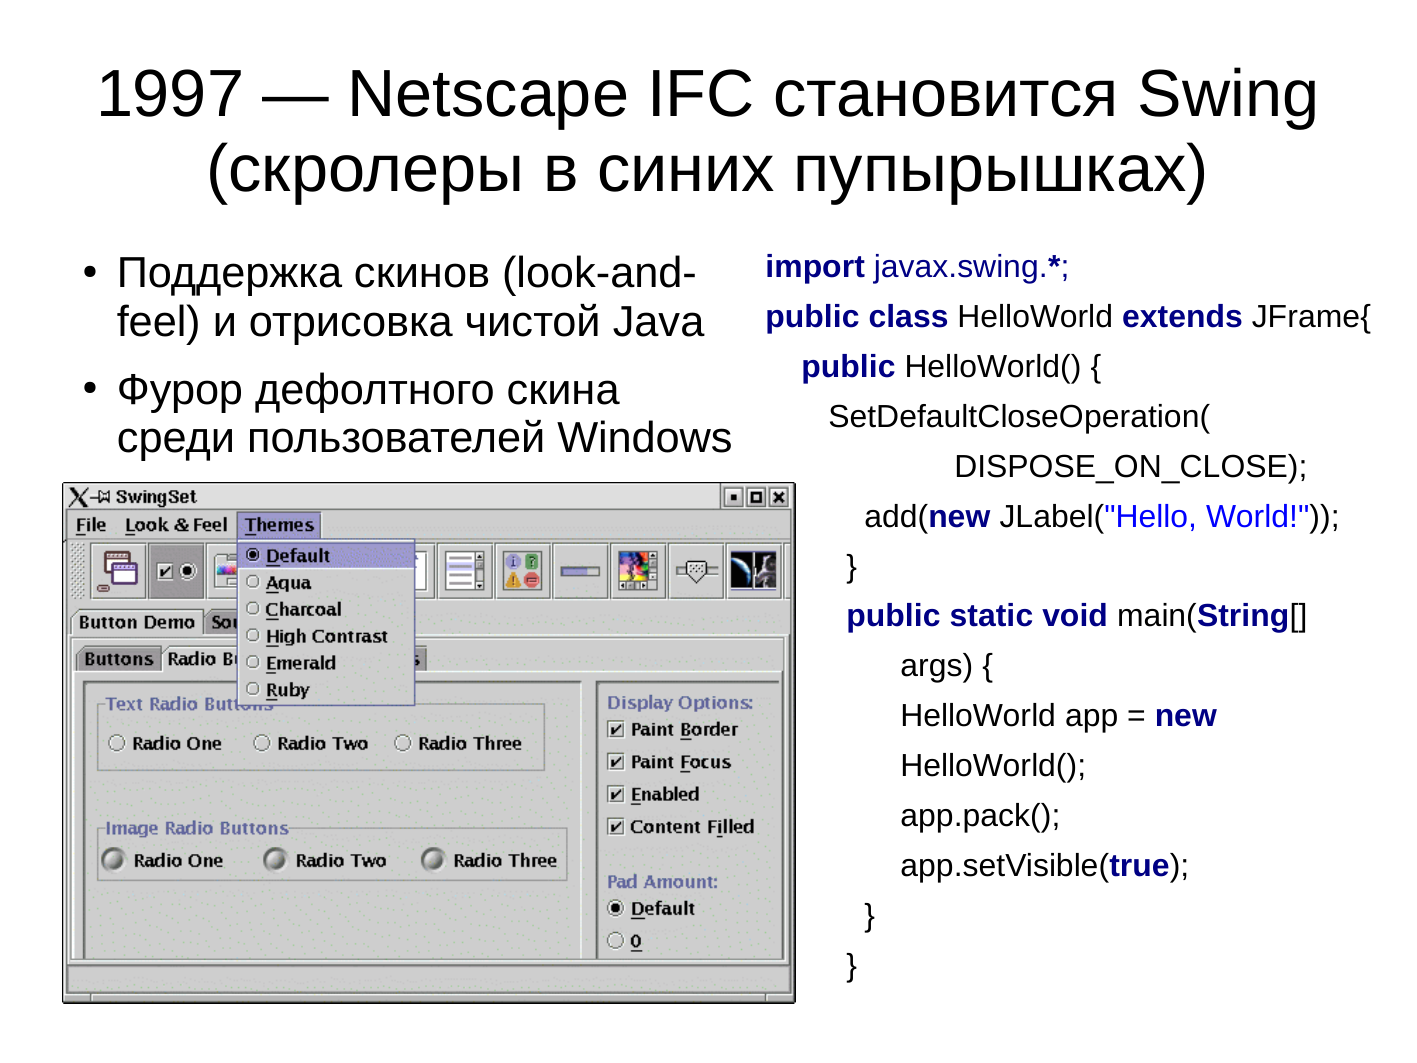

# 1997 — Netscape IFC становится Swing (cкролеры в синих пупырышках)
Поддержка скинов (look-and-feel) и отрисовка чистой Java
Фурор дефолтного скина среди пользователей Windows
import javax.swing.*;
public class HelloWorld extends JFrame{
 public HelloWorld() {
 SetDefaultCloseOperation(
 DISPOSE_ON_CLOSE);
 add(new JLabel("Hello, World!"));
 }
 public static void main(String[]
 args) {
 HelloWorld app = new
 HelloWorld();
 app.pack();
 app.setVisible(true);
 }
 }